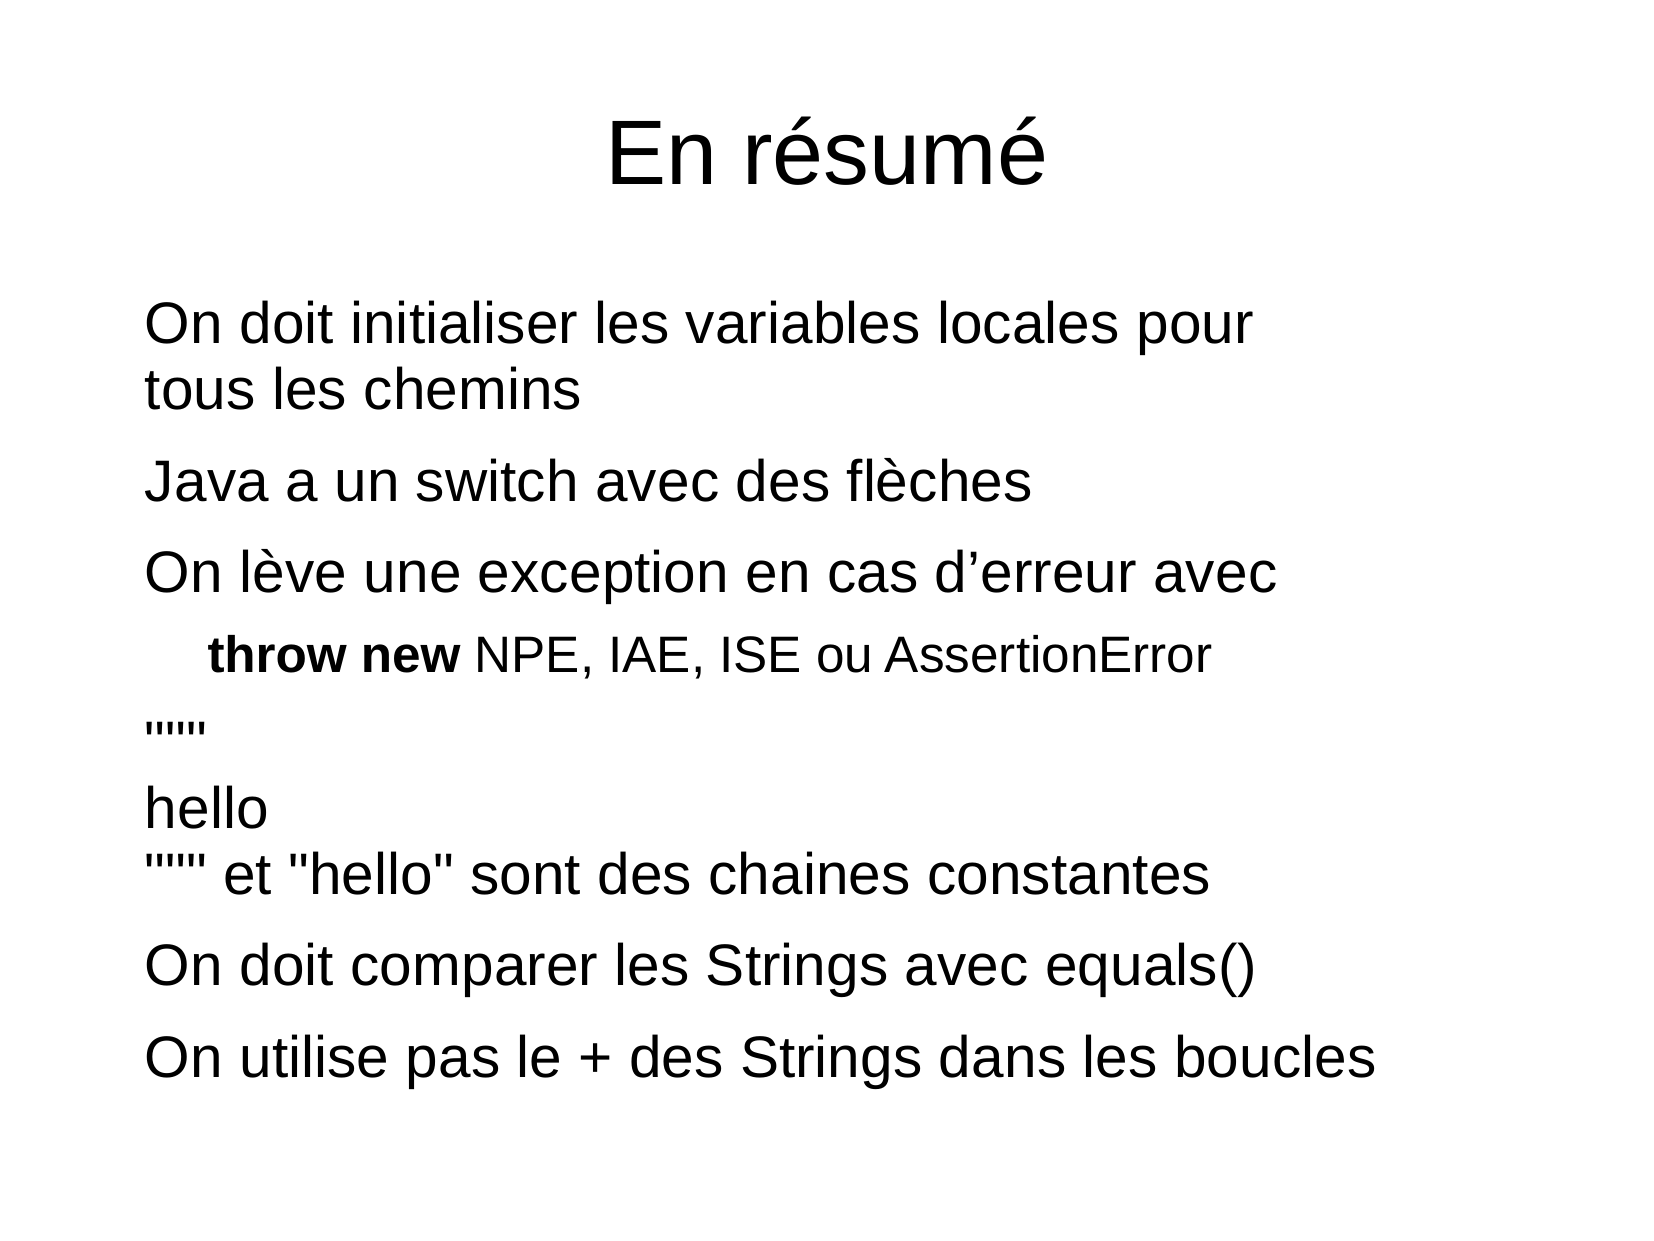

# En résumé
On doit initialiser les variables locales pour
tous les chemins
Java a un switch avec des flèches
On lève une exception en cas d’erreur avec
throw new NPE, IAE, ISE ou AssertionError
"""
hello
""" et "hello" sont des chaines constantes
On doit comparer les Strings avec equals()
On utilise pas le + des Strings dans les boucles